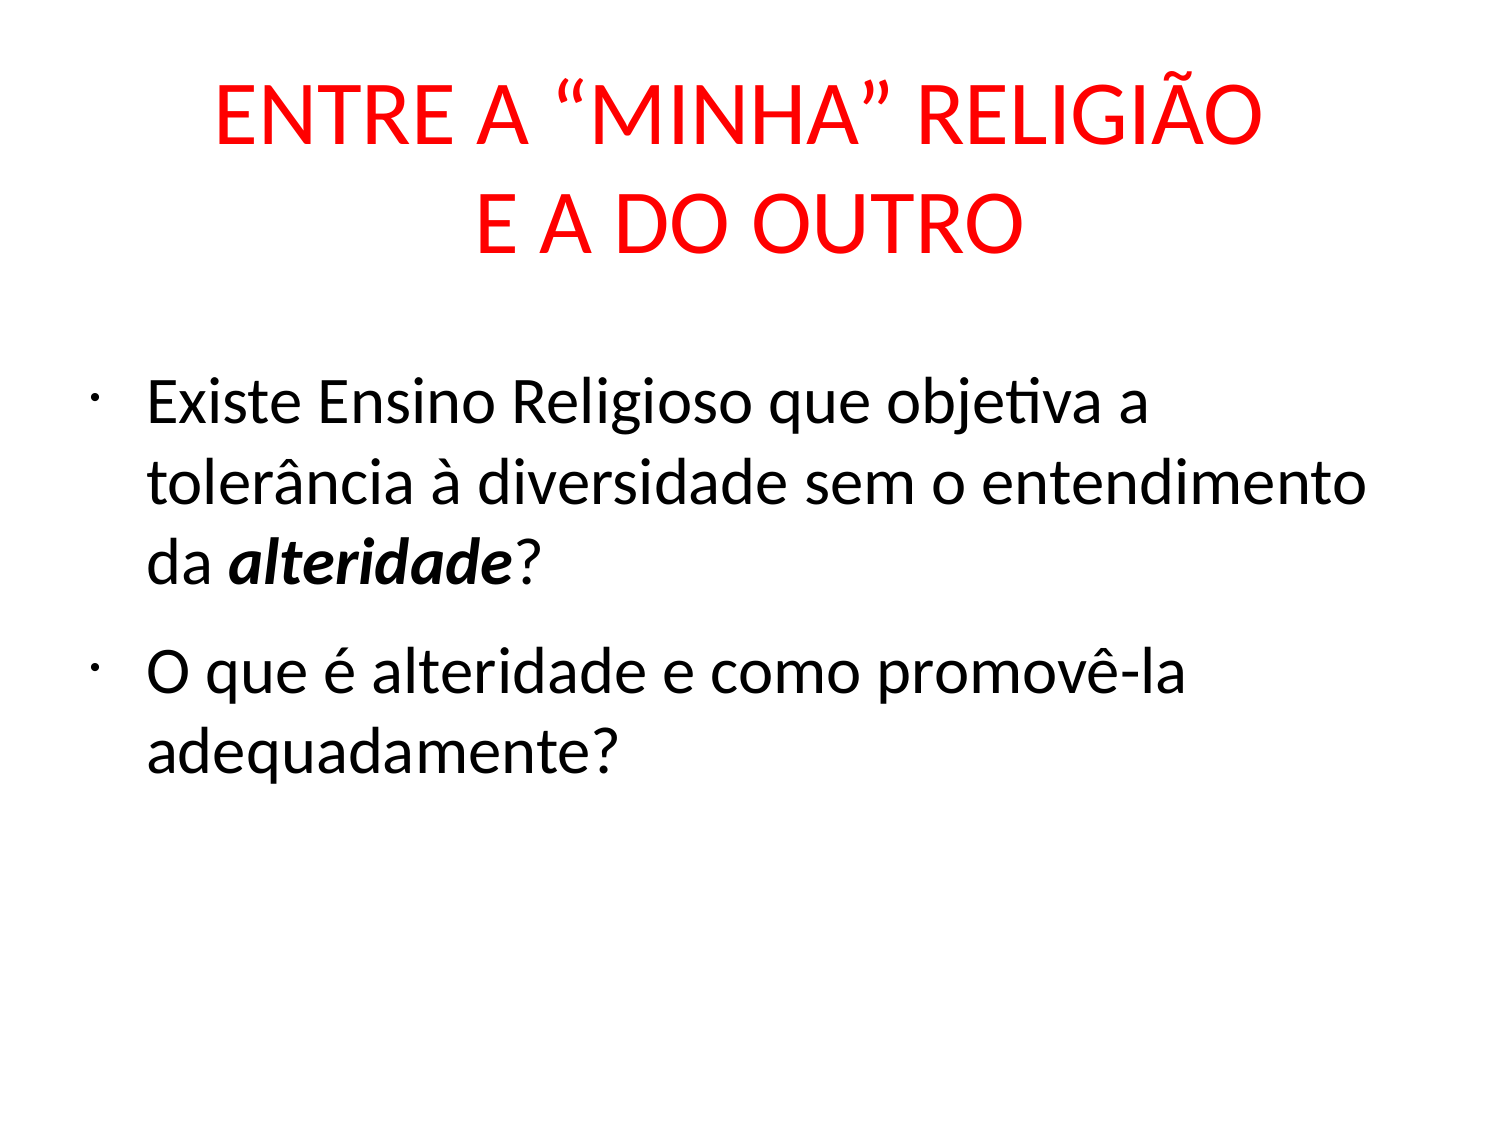

# ENTRE A “MINHA” RELIGIÃO E A DO OUTRO
Existe Ensino Religioso que objetiva a tolerância à diversidade sem o entendimento da alteridade?
O que é alteridade e como promovê-la adequadamente?